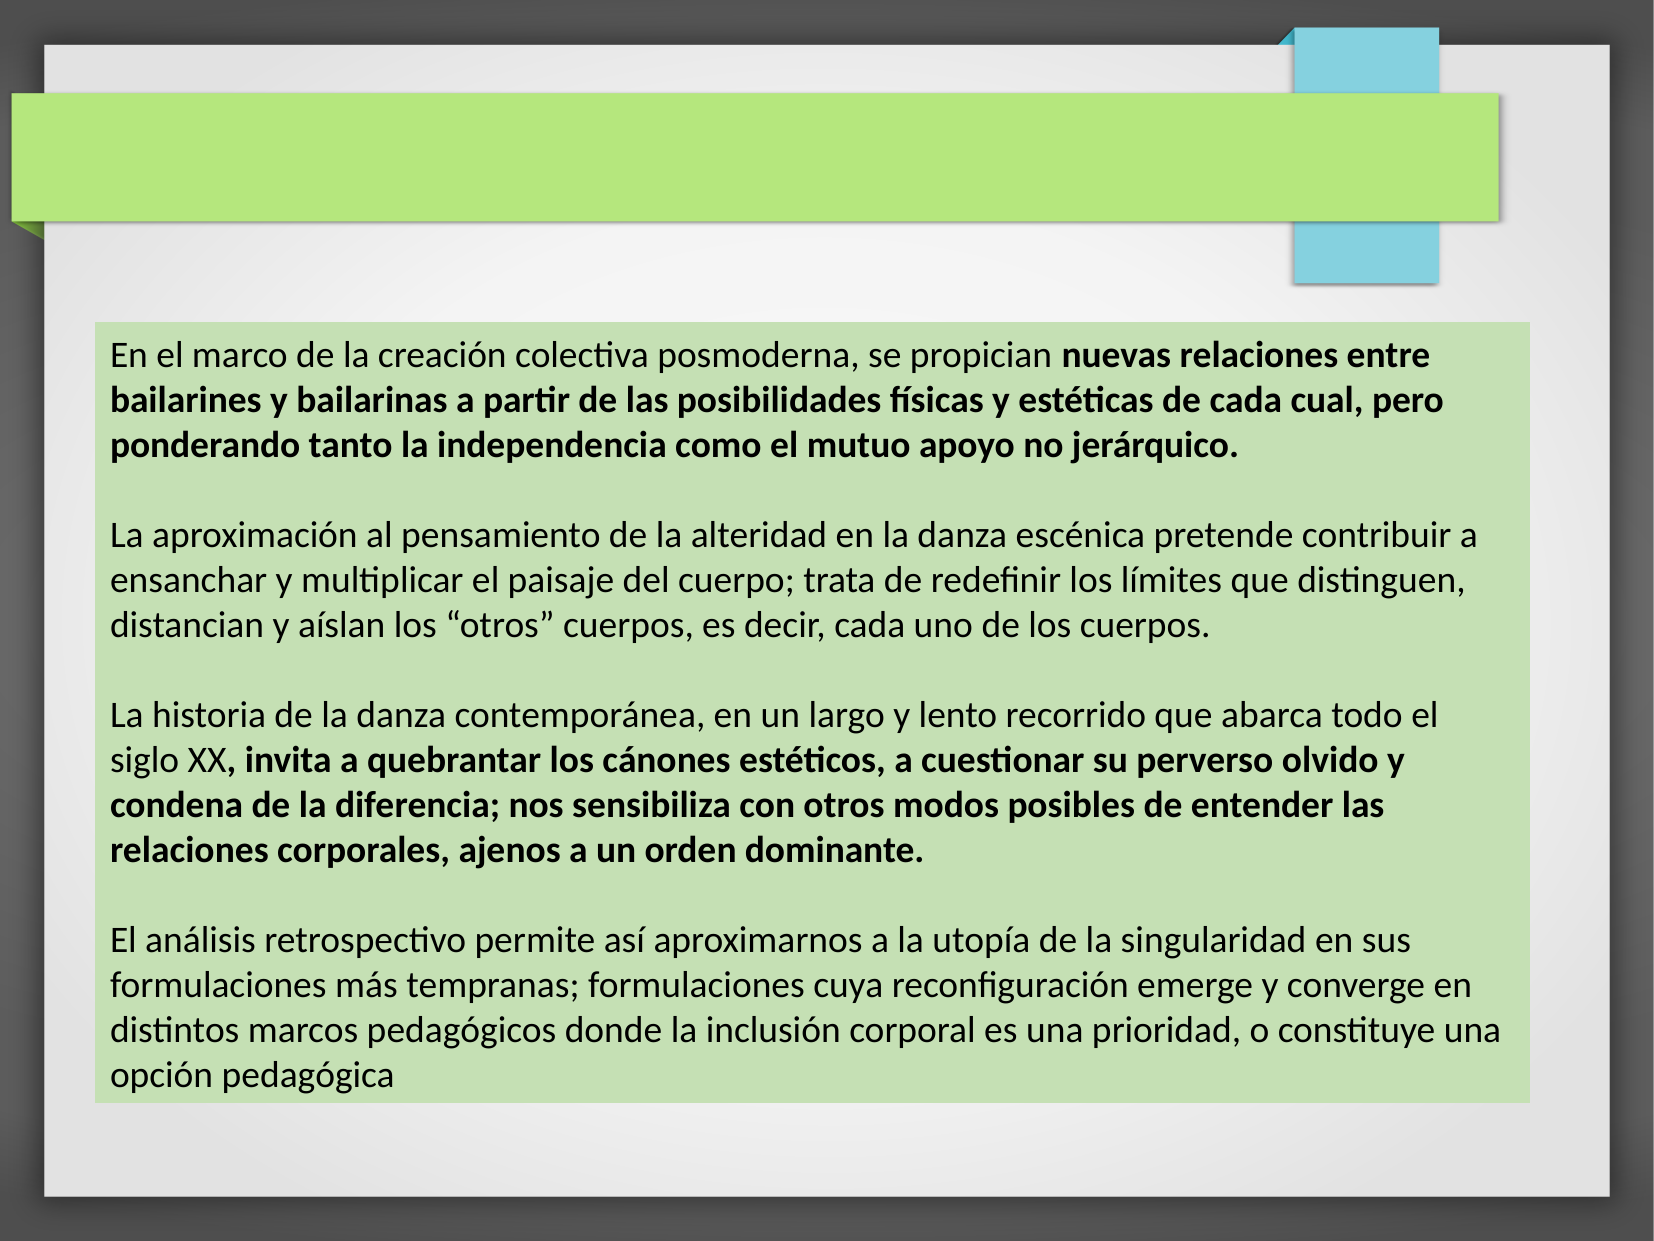

En el marco de la creación colectiva posmoderna, se propician nuevas relaciones entre bailarines y bailarinas a partir de las posibilidades físicas y estéticas de cada cual, pero ponderando tanto la independencia como el mutuo apoyo no jerárquico.
La aproximación al pensamiento de la alteridad en la danza escénica pretende contribuir a ensanchar y multiplicar el paisaje del cuerpo; trata de redefinir los límites que distinguen, distancian y aíslan los “otros” cuerpos, es decir, cada uno de los cuerpos.
La historia de la danza contemporánea, en un largo y lento recorrido que abarca todo el siglo XX, invita a quebrantar los cánones estéticos, a cuestionar su perverso olvido y condena de la diferencia; nos sensibiliza con otros modos posibles de entender las relaciones corporales, ajenos a un orden dominante.
El análisis retrospectivo permite así aproximarnos a la utopía de la singularidad en sus formulaciones más tempranas; formulaciones cuya reconfiguración emerge y converge en distintos marcos pedagógicos donde la inclusión corporal es una prioridad, o constituye una opción pedagógica